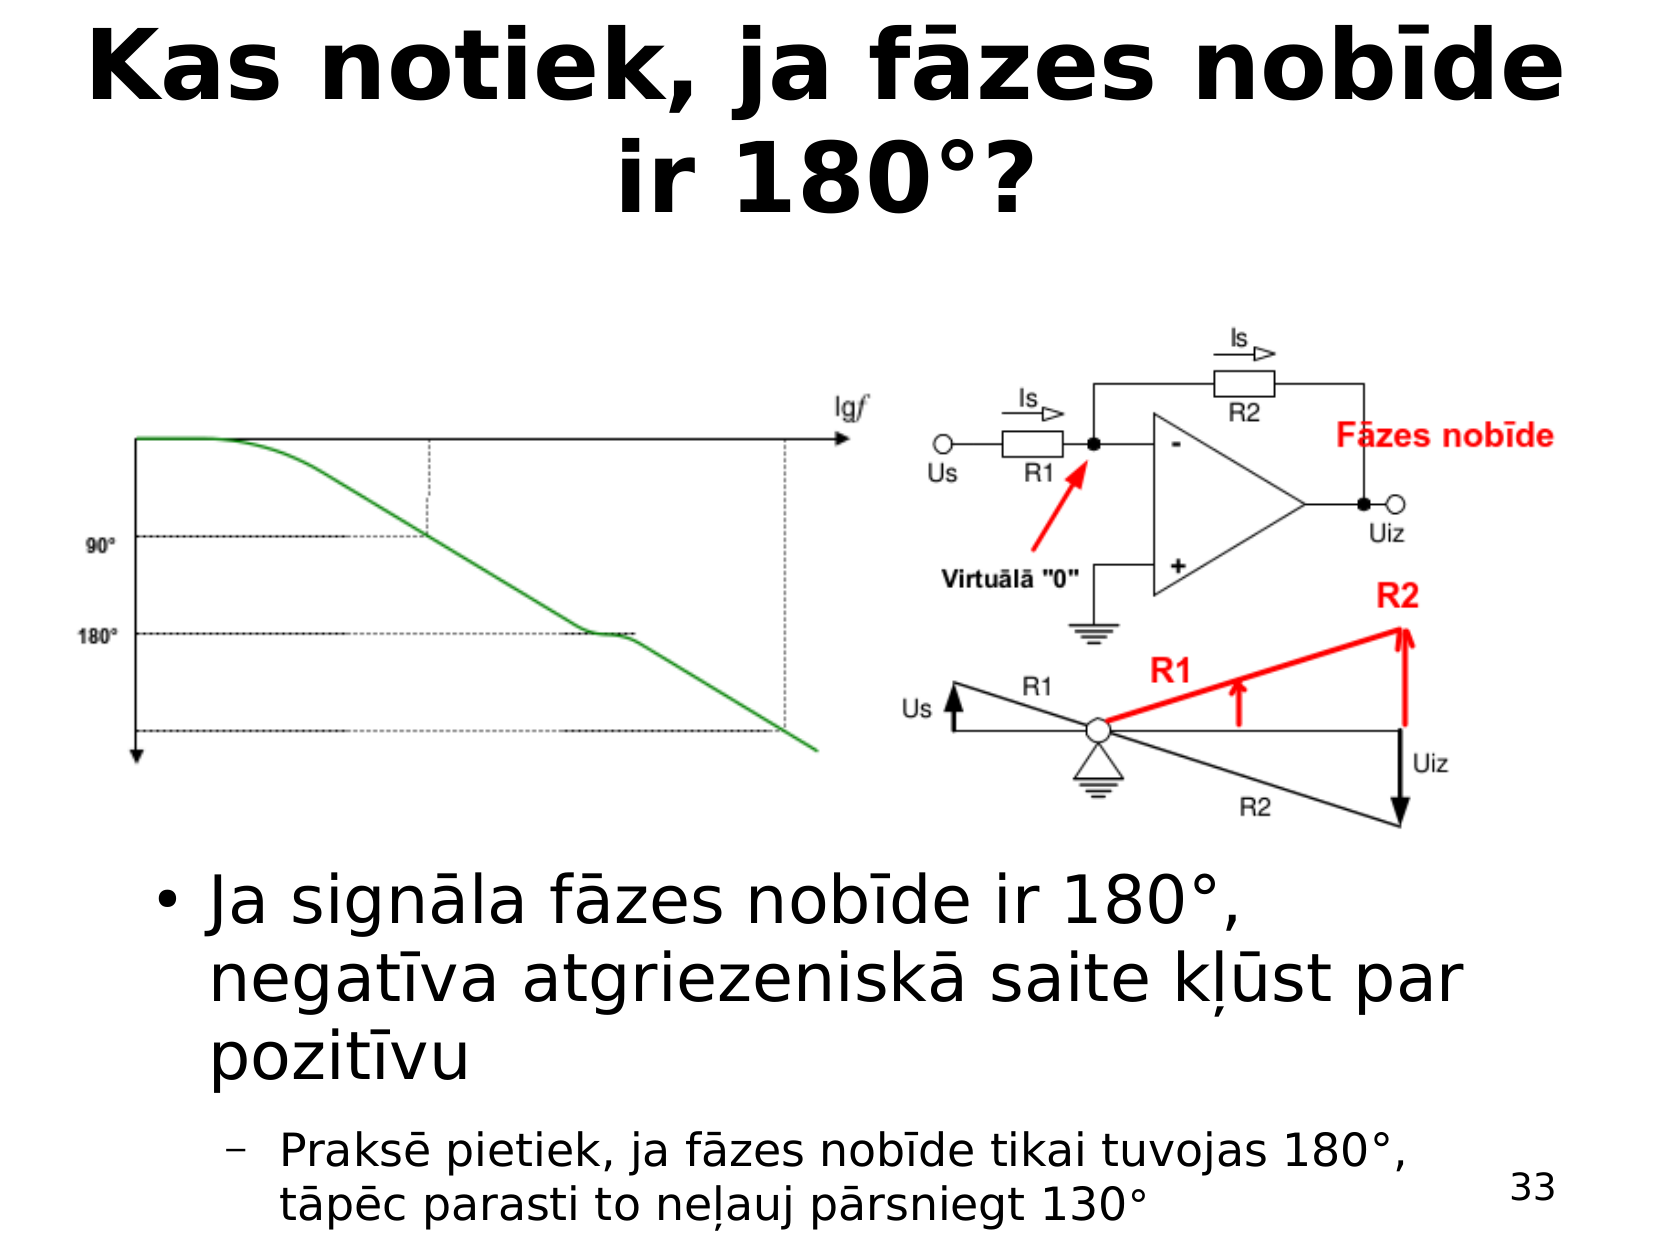

# Kas notiek, ja fāzes nobīde ir 180°?
Ja signāla fāzes nobīde ir 180°, negatīva atgriezeniskā saite kļūst par pozitīvu
Praksē pietiek, ja fāzes nobīde tikai tuvojas 180°, tāpēc parasti to neļauj pārsniegt 130°